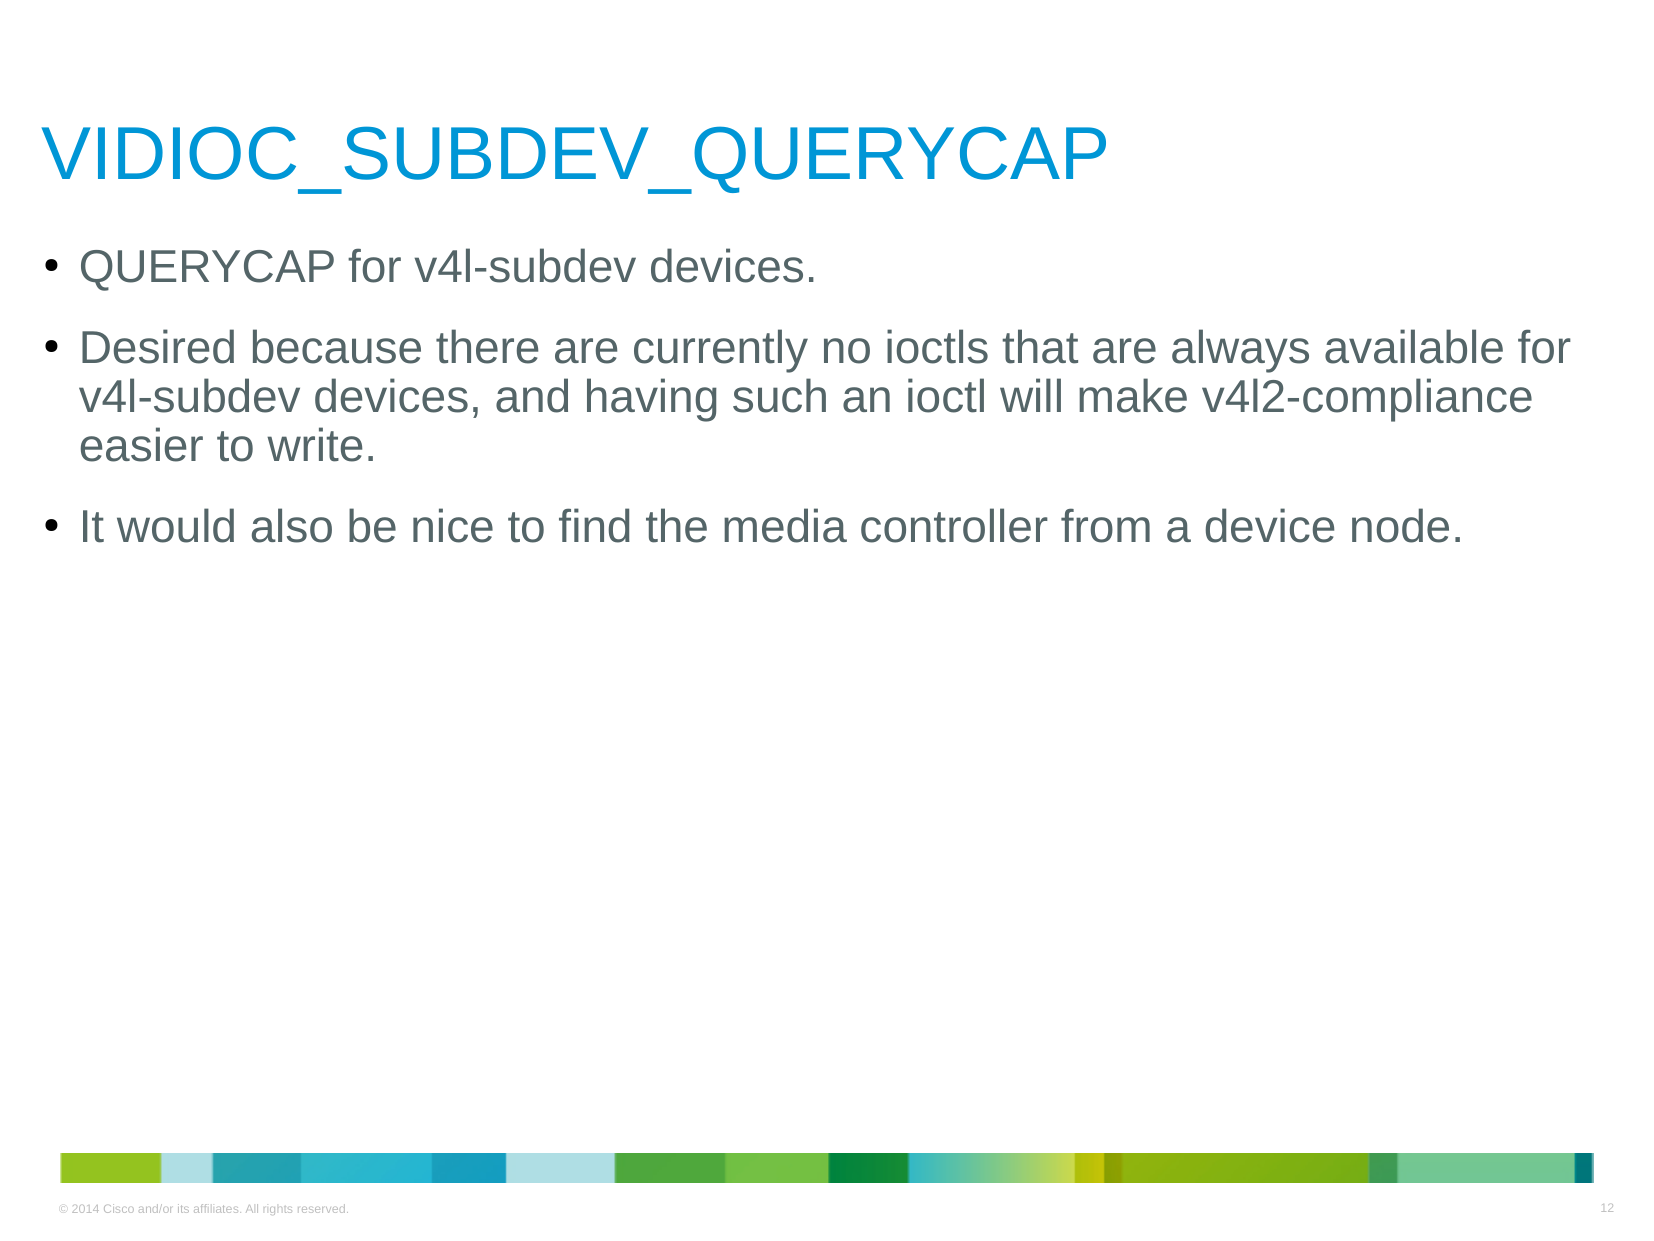

# VIDIOC_SUBDEV_QUERYCAP
QUERYCAP for v4l-subdev devices.
Desired because there are currently no ioctls that are always available for v4l-subdev devices, and having such an ioctl will make v4l2-compliance easier to write.
It would also be nice to find the media controller from a device node.